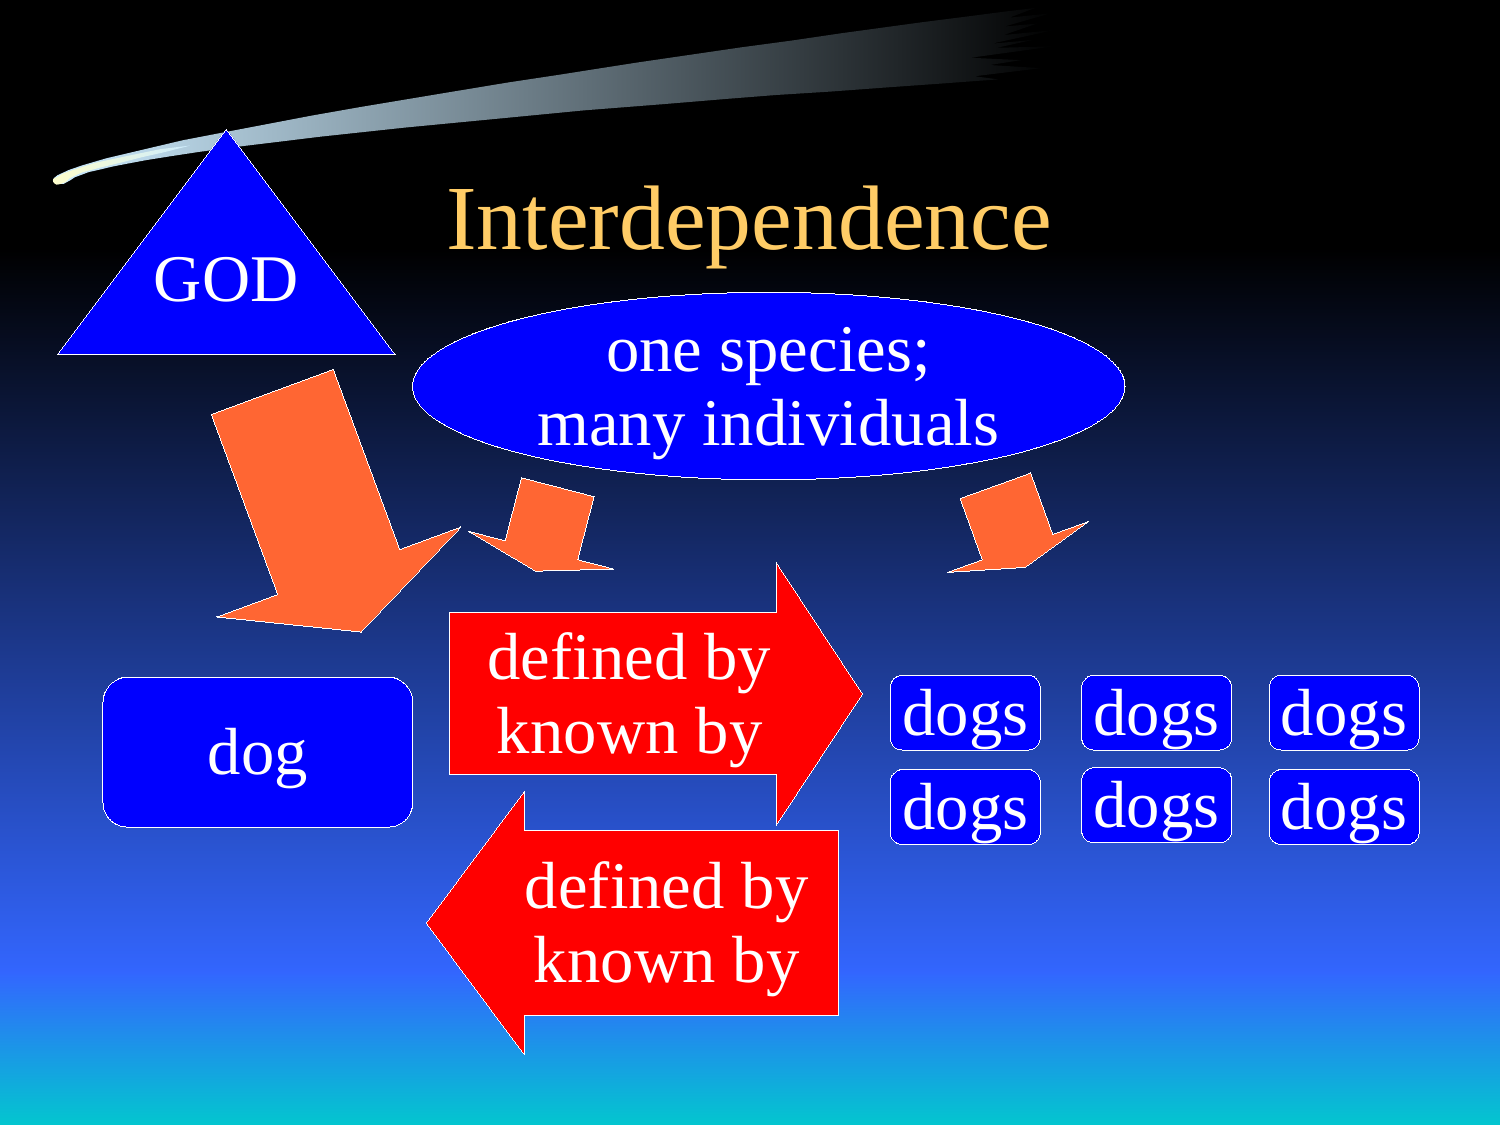

# Interdependence
GOD
one species;
many individuals
defined by
known by
dogs
dogs
dogs
dog
dogs
dogs
dogs
defined by
known by